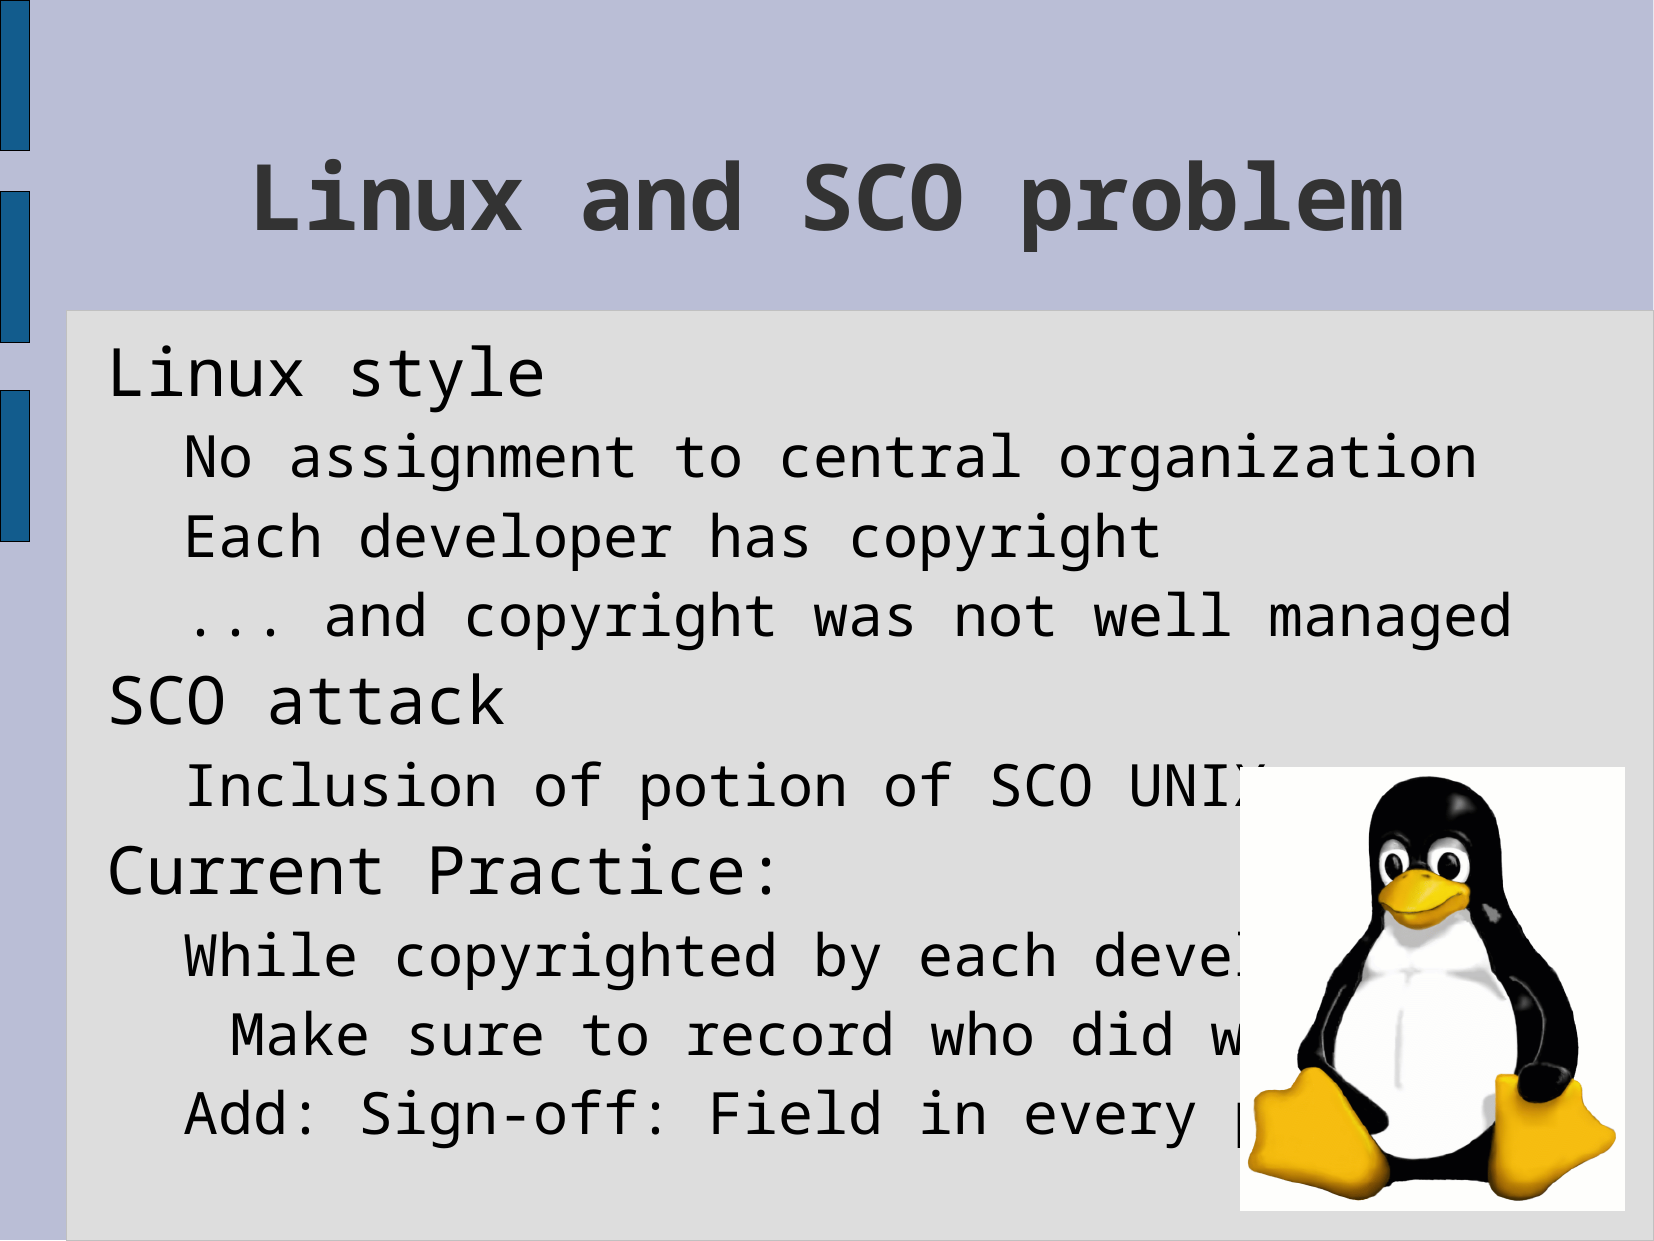

Linux and SCO problem
# Linux style
No assignment to central organization
Each developer has copyright
... and copyright was not well managed
SCO attack
Inclusion of potion of SCO UNIX
Current Practice:
While copyrighted by each developer,
Make sure to record who did what
Add: Sign-off: Field in every patch